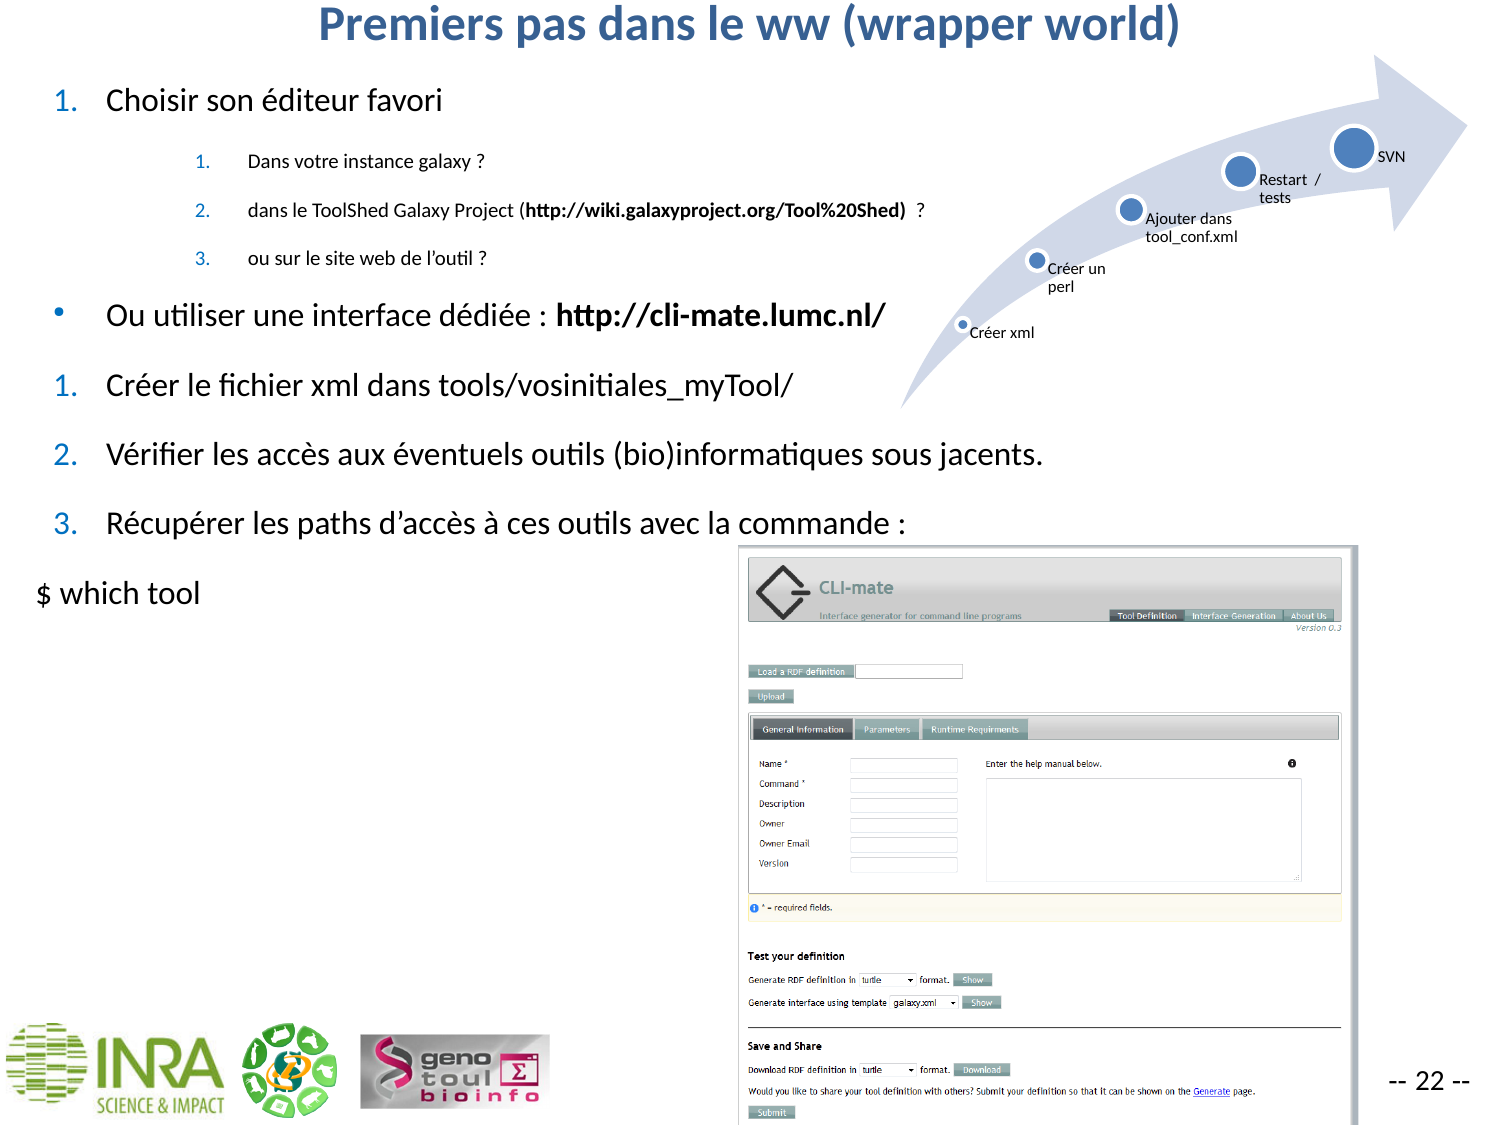

Premiers pas dans le ww (wrapper world)
SVN
Restart / tests
Ajouter dans tool_conf.xml
Créer un perl
Créer xml
Choisir son éditeur favori
Dans votre instance galaxy ?
dans le ToolShed Galaxy Project (http://wiki.galaxyproject.org/Tool%20Shed) ?
ou sur le site web de l’outil ?
Ou utiliser une interface dédiée : http://cli-mate.lumc.nl/
Créer le fichier xml dans tools/vosinitiales_myTool/
Vérifier les accès aux éventuels outils (bio)informatiques sous jacents.
Récupérer les paths d’accès à ces outils avec la commande :
$ which tool